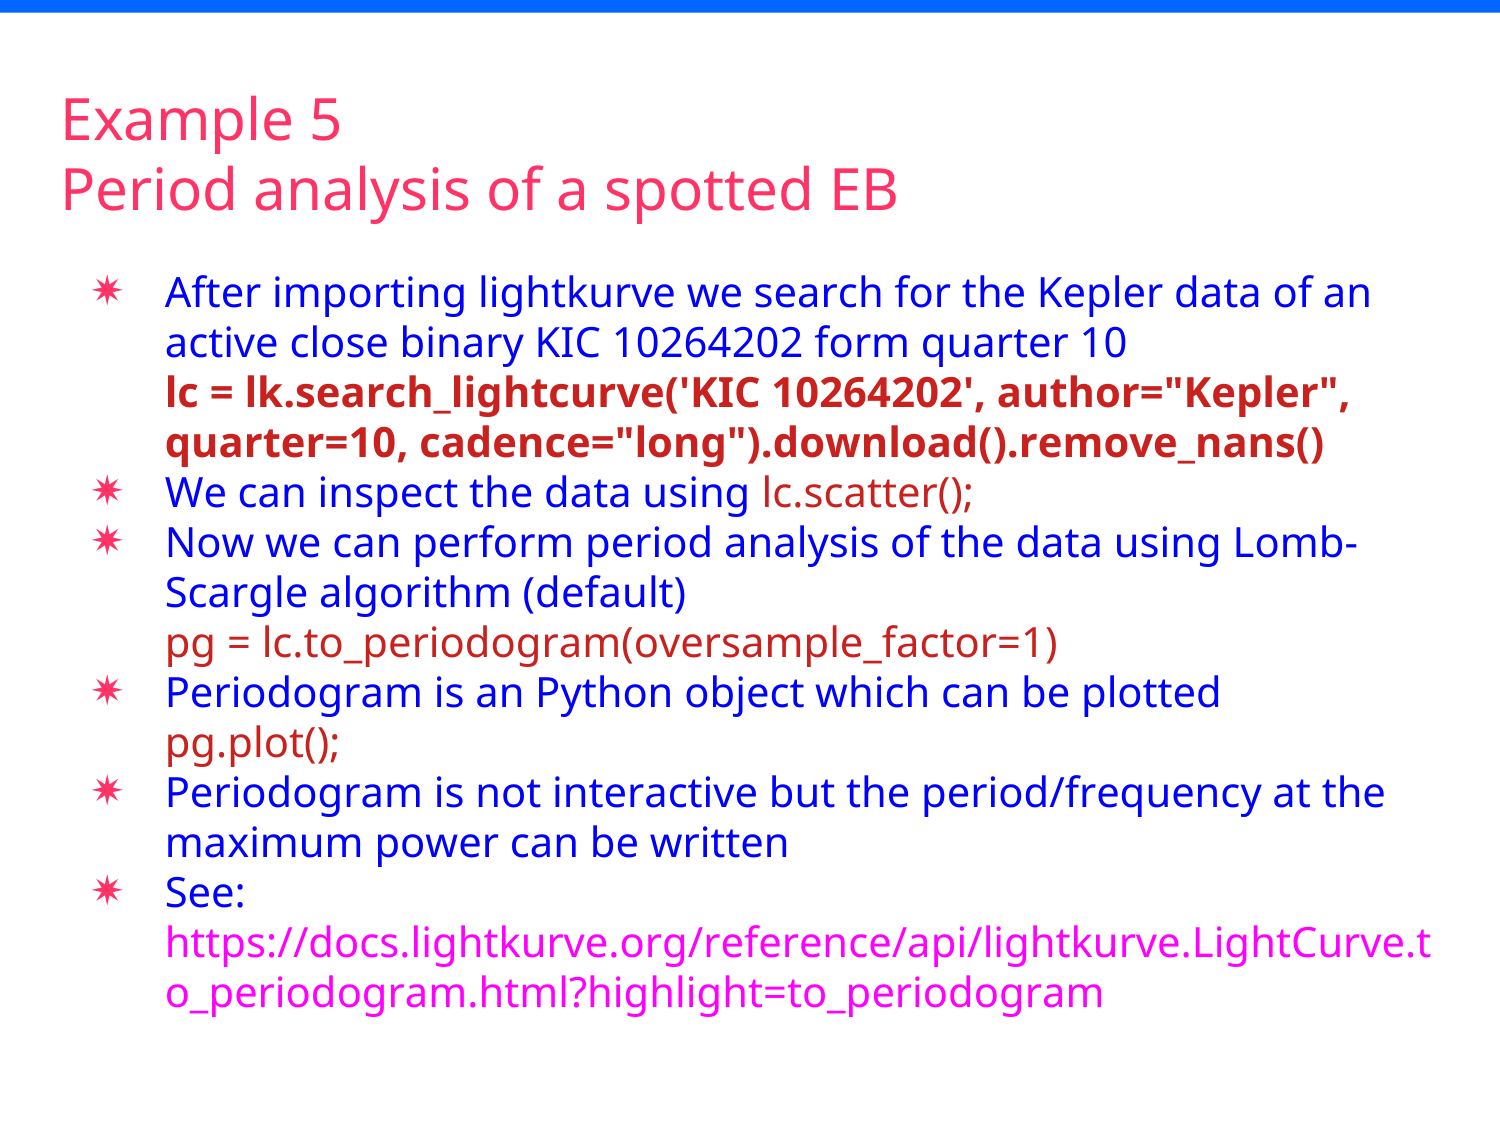

Example 5
Period analysis of a spotted EB
After importing lightkurve we search for the Kepler data of an active close binary KIC 10264202 form quarter 10
lc = lk.search_lightcurve('KIC 10264202', author="Kepler", quarter=10, cadence="long").download().remove_nans()
We can inspect the data using lc.scatter();
Now we can perform period analysis of the data using Lomb-Scargle algorithm (default)
pg = lc.to_periodogram(oversample_factor=1)
Periodogram is an Python object which can be plotted
pg.plot();
Periodogram is not interactive but the period/frequency at the maximum power can be written
See: https://docs.lightkurve.org/reference/api/lightkurve.LightCurve.to_periodogram.html?highlight=to_periodogram
23